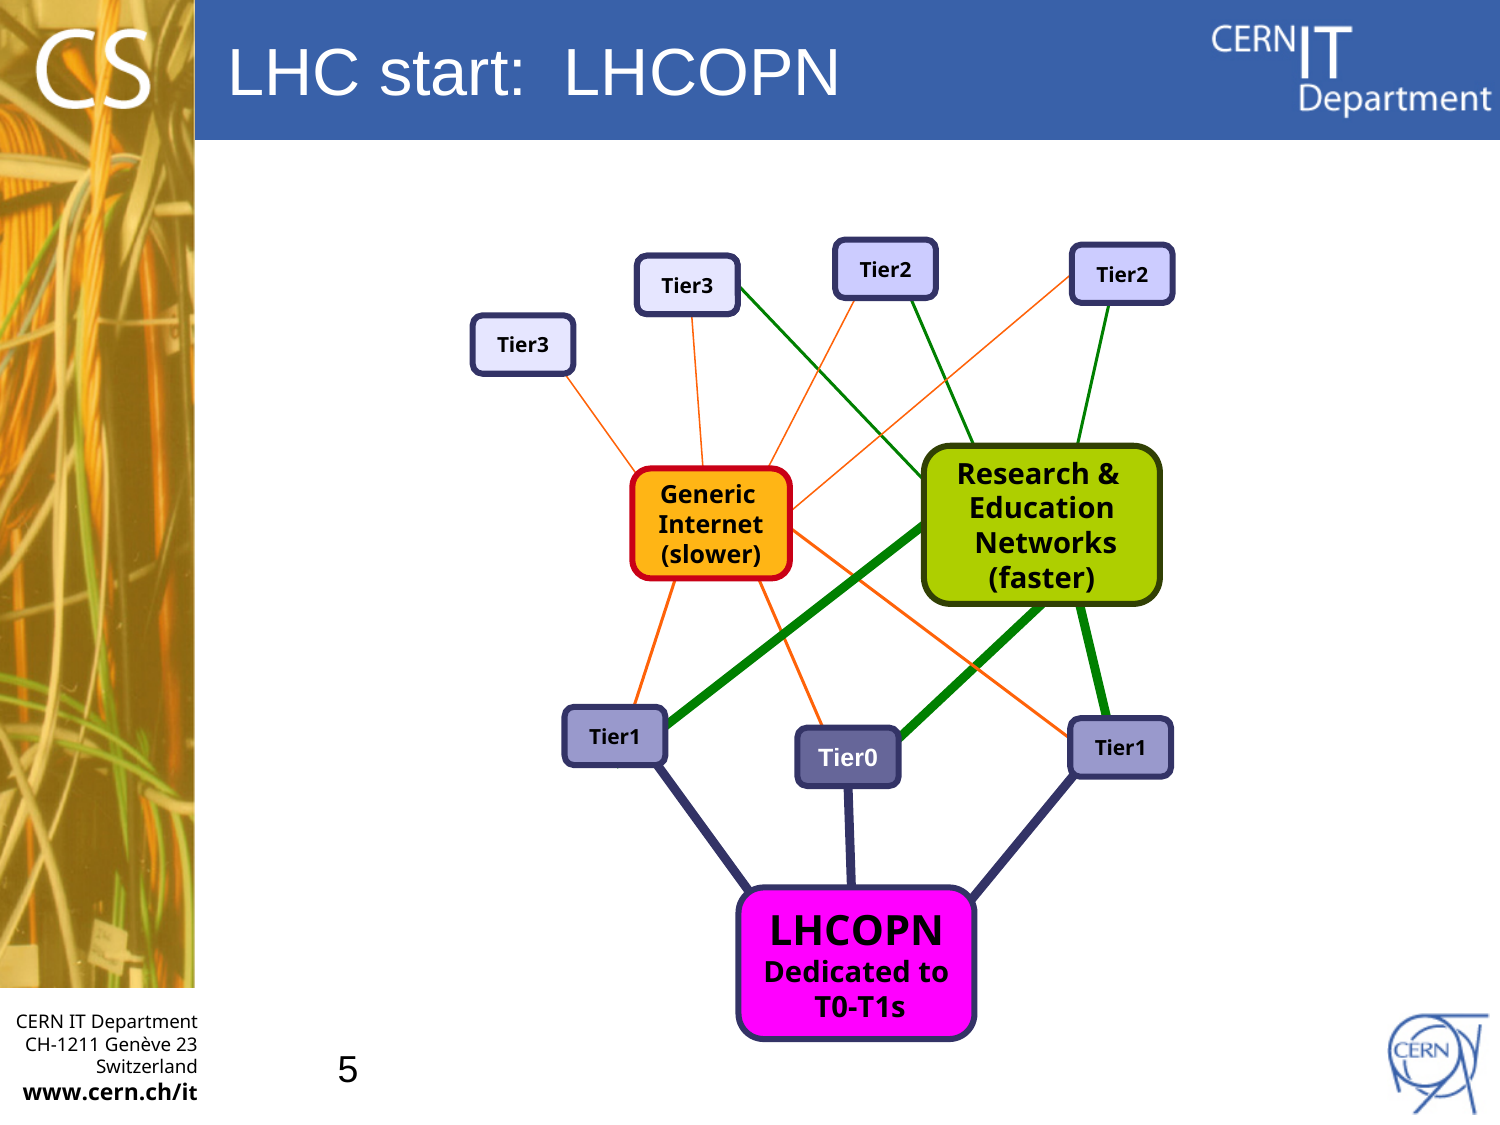

LHC start: LHCOPN
Tier2
Tier2
Tier2
Tier3
Tier3
Research &
Education
 Networks
(faster)
Generic
Internet
(slower)
Tier1
Tier1
Tier0
LHCOPN
Dedicated to
 T0-T1s